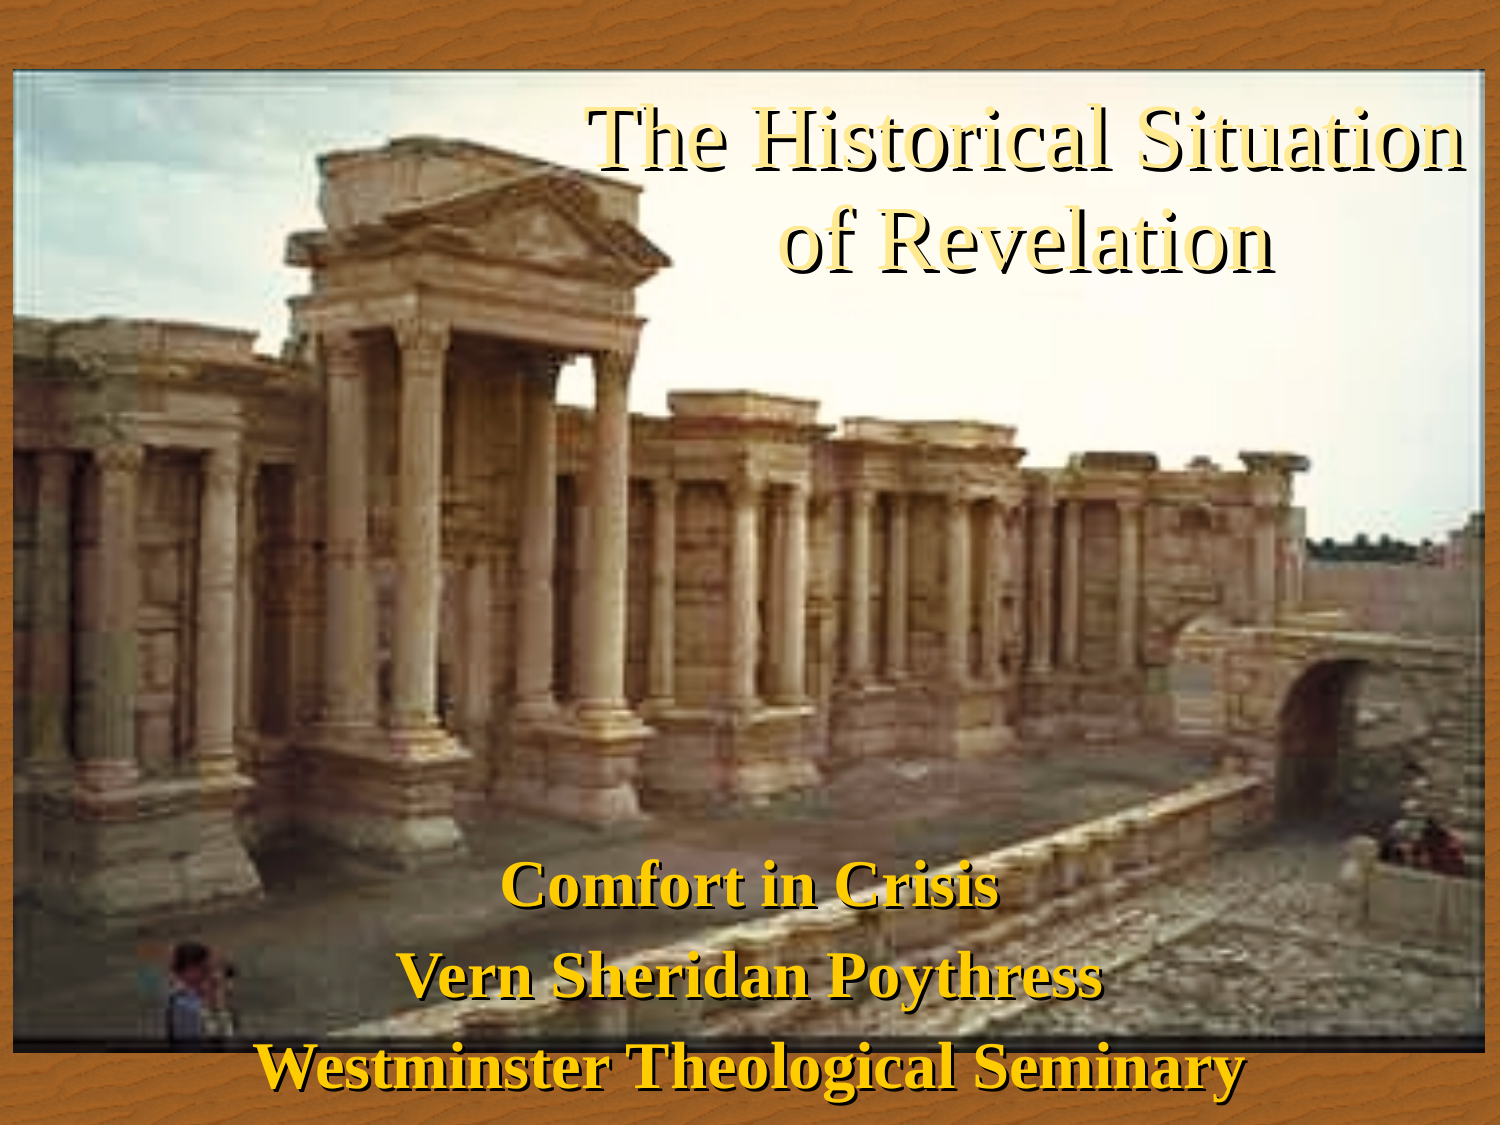

# The Historical Situation of Revelation
Comfort in Crisis
Vern Sheridan Poythress
Westminster Theological Seminary